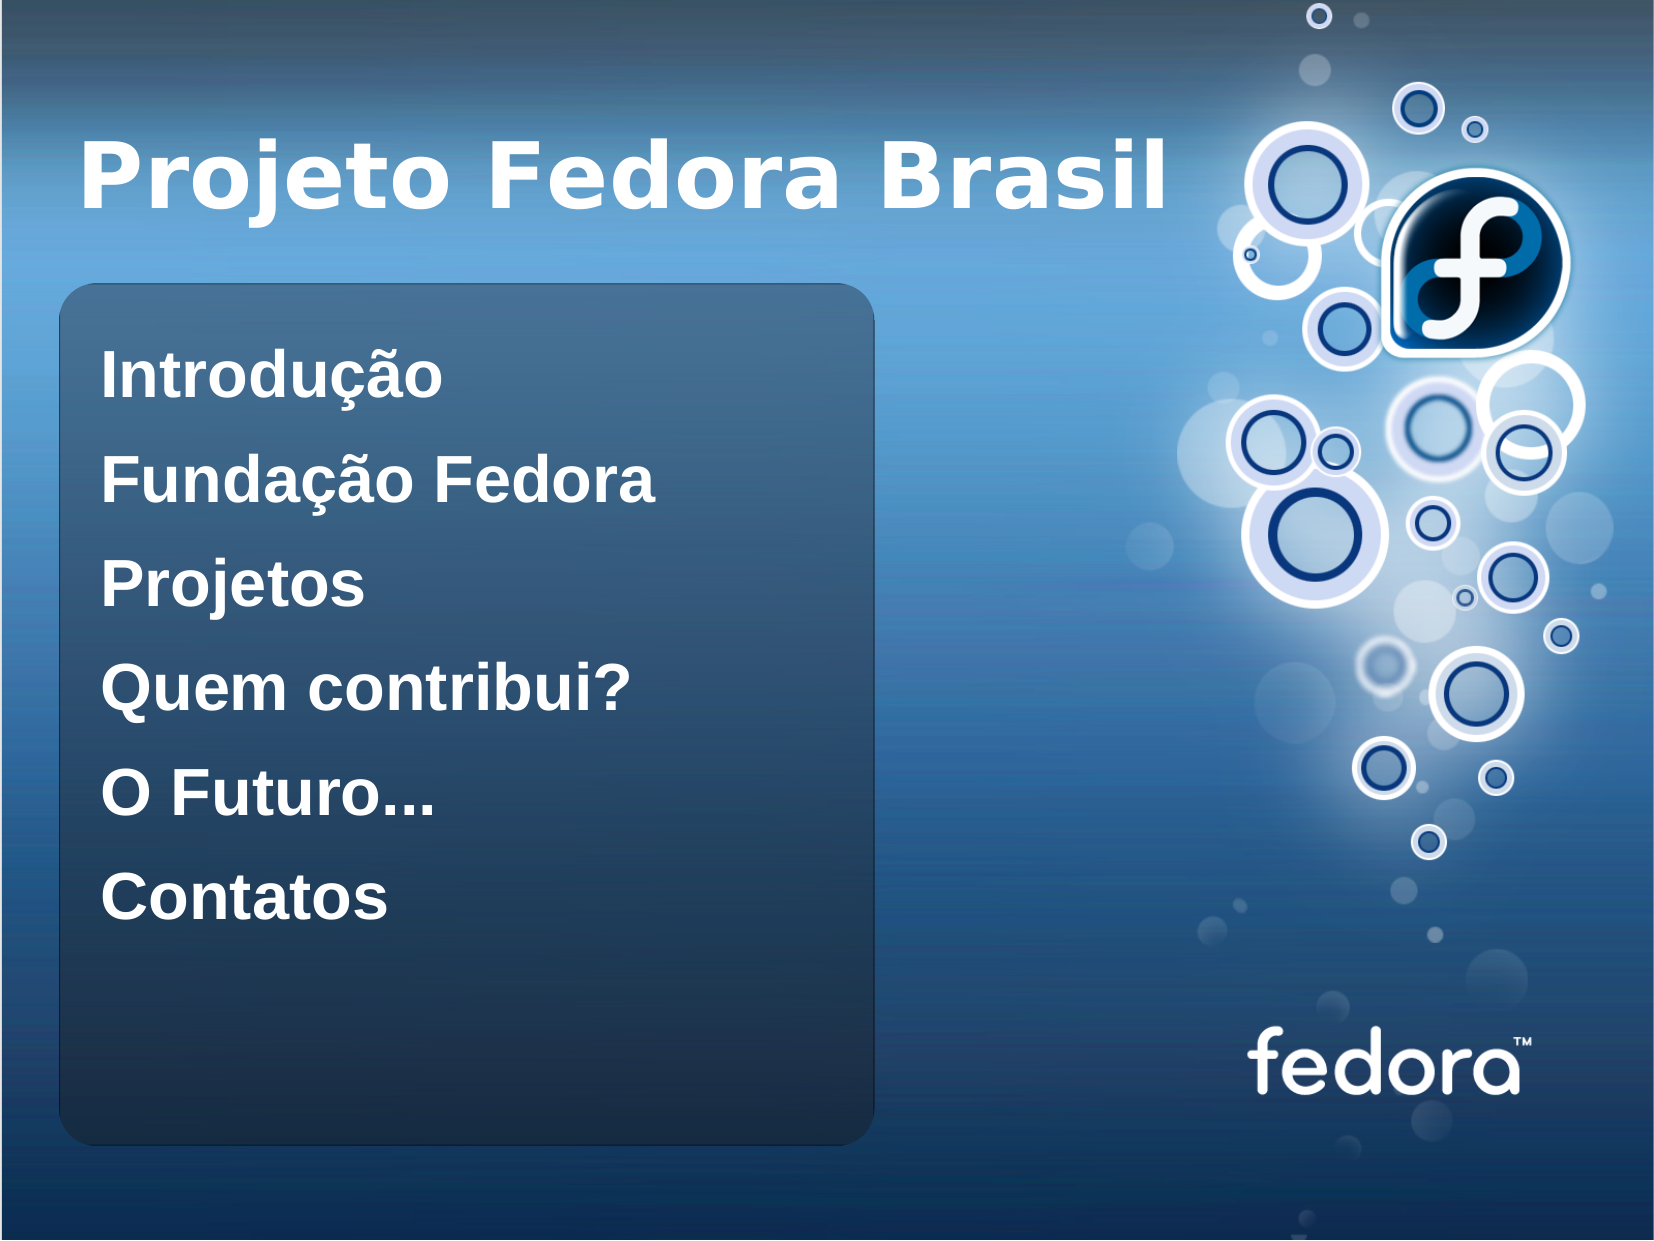

# Projeto Fedora Brasil
Introdução
Fundação Fedora
Projetos
Quem contribui?
O Futuro...
Contatos